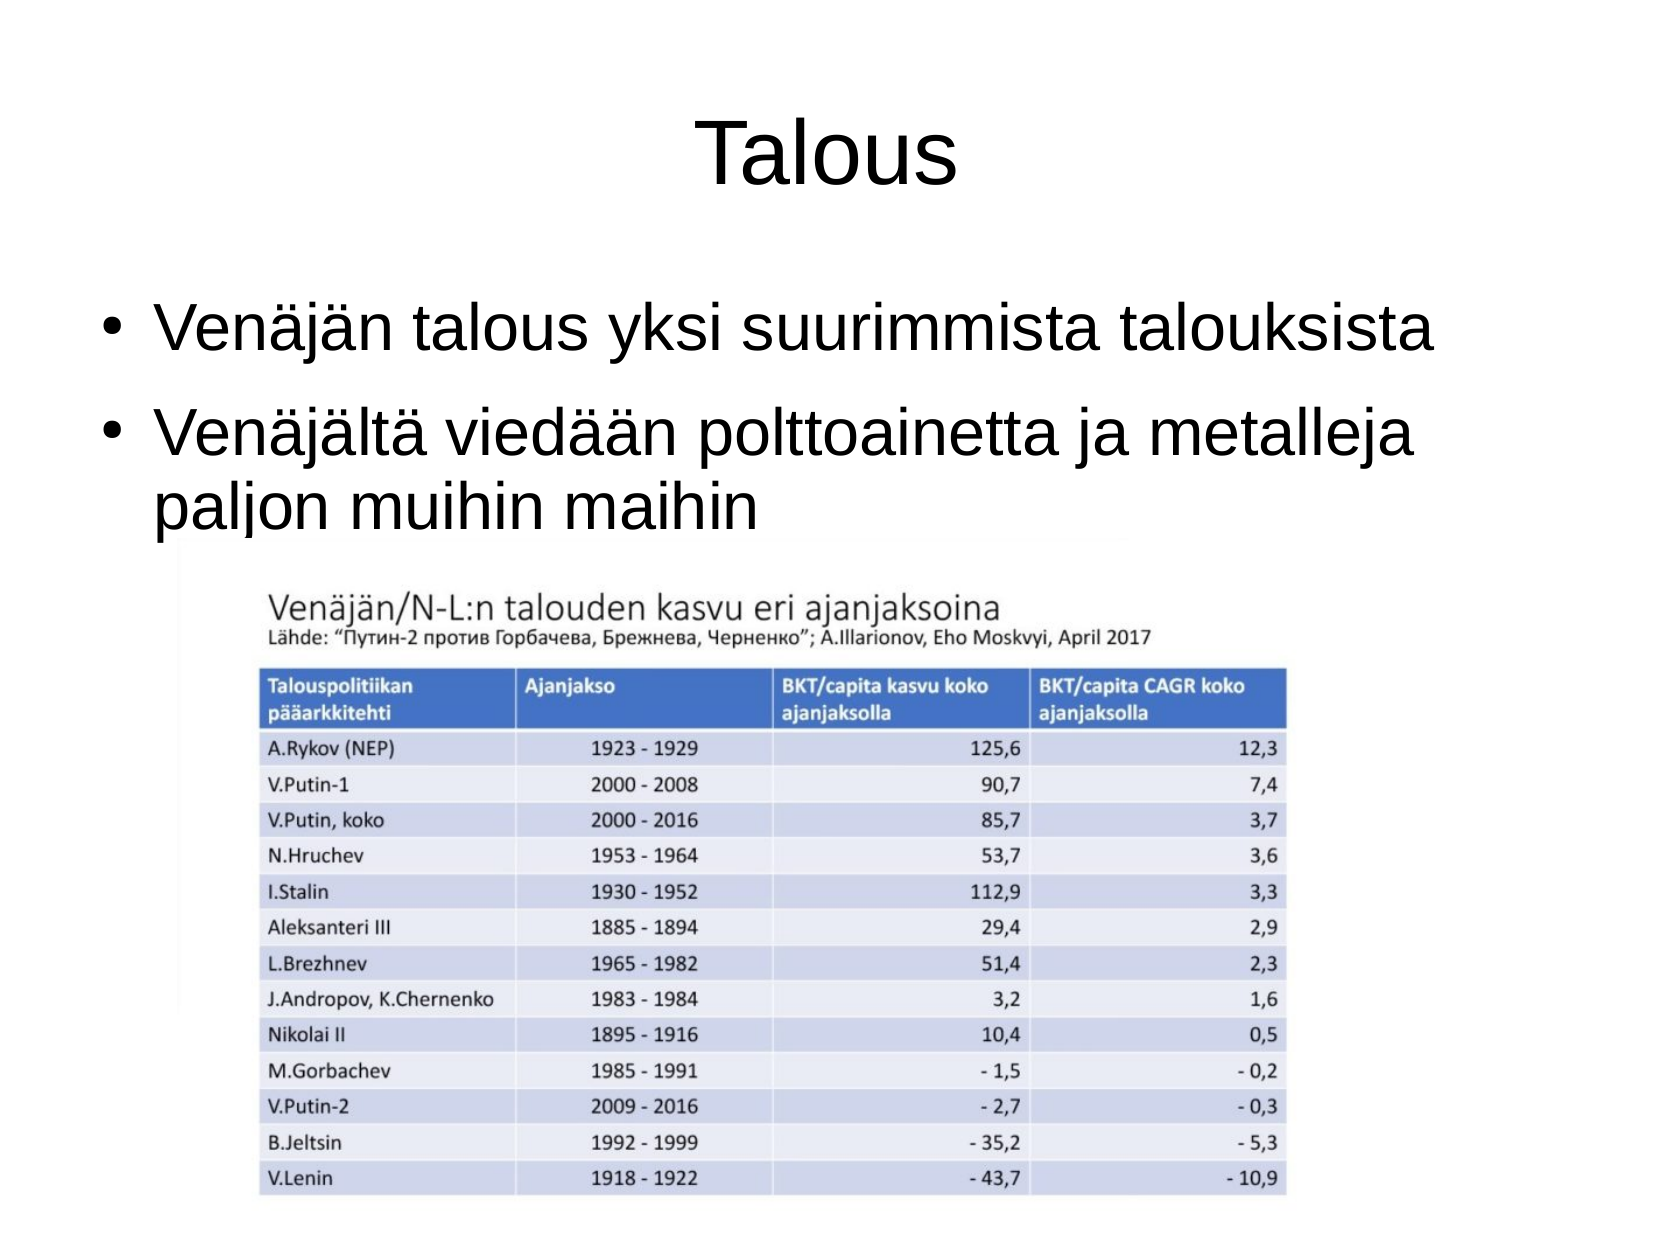

# Talous
Venäjän talous yksi suurimmista talouksista
Venäjältä viedään polttoainetta ja metalleja paljon muihin maihin